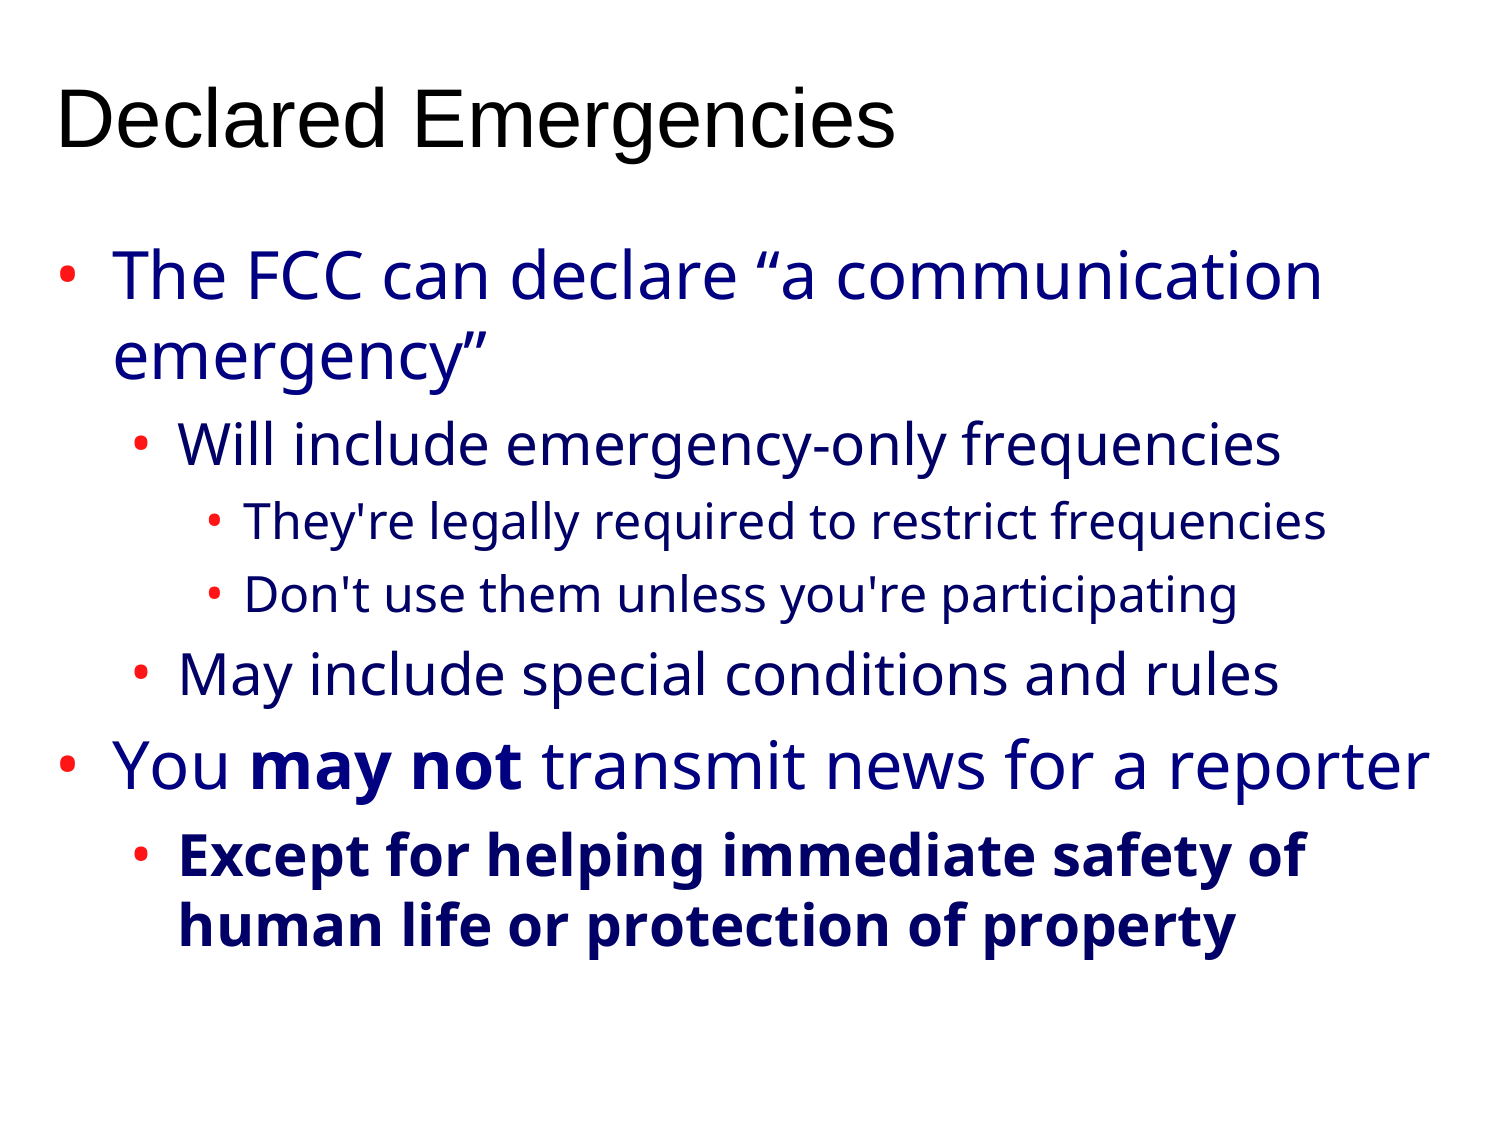

# Declared Emergencies
The FCC can declare “a communication emergency”
Will include emergency-only frequencies
They're legally required to restrict frequencies
Don't use them unless you're participating
May include special conditions and rules
You may not transmit news for a reporter
Except for helping immediate safety of human life or protection of property